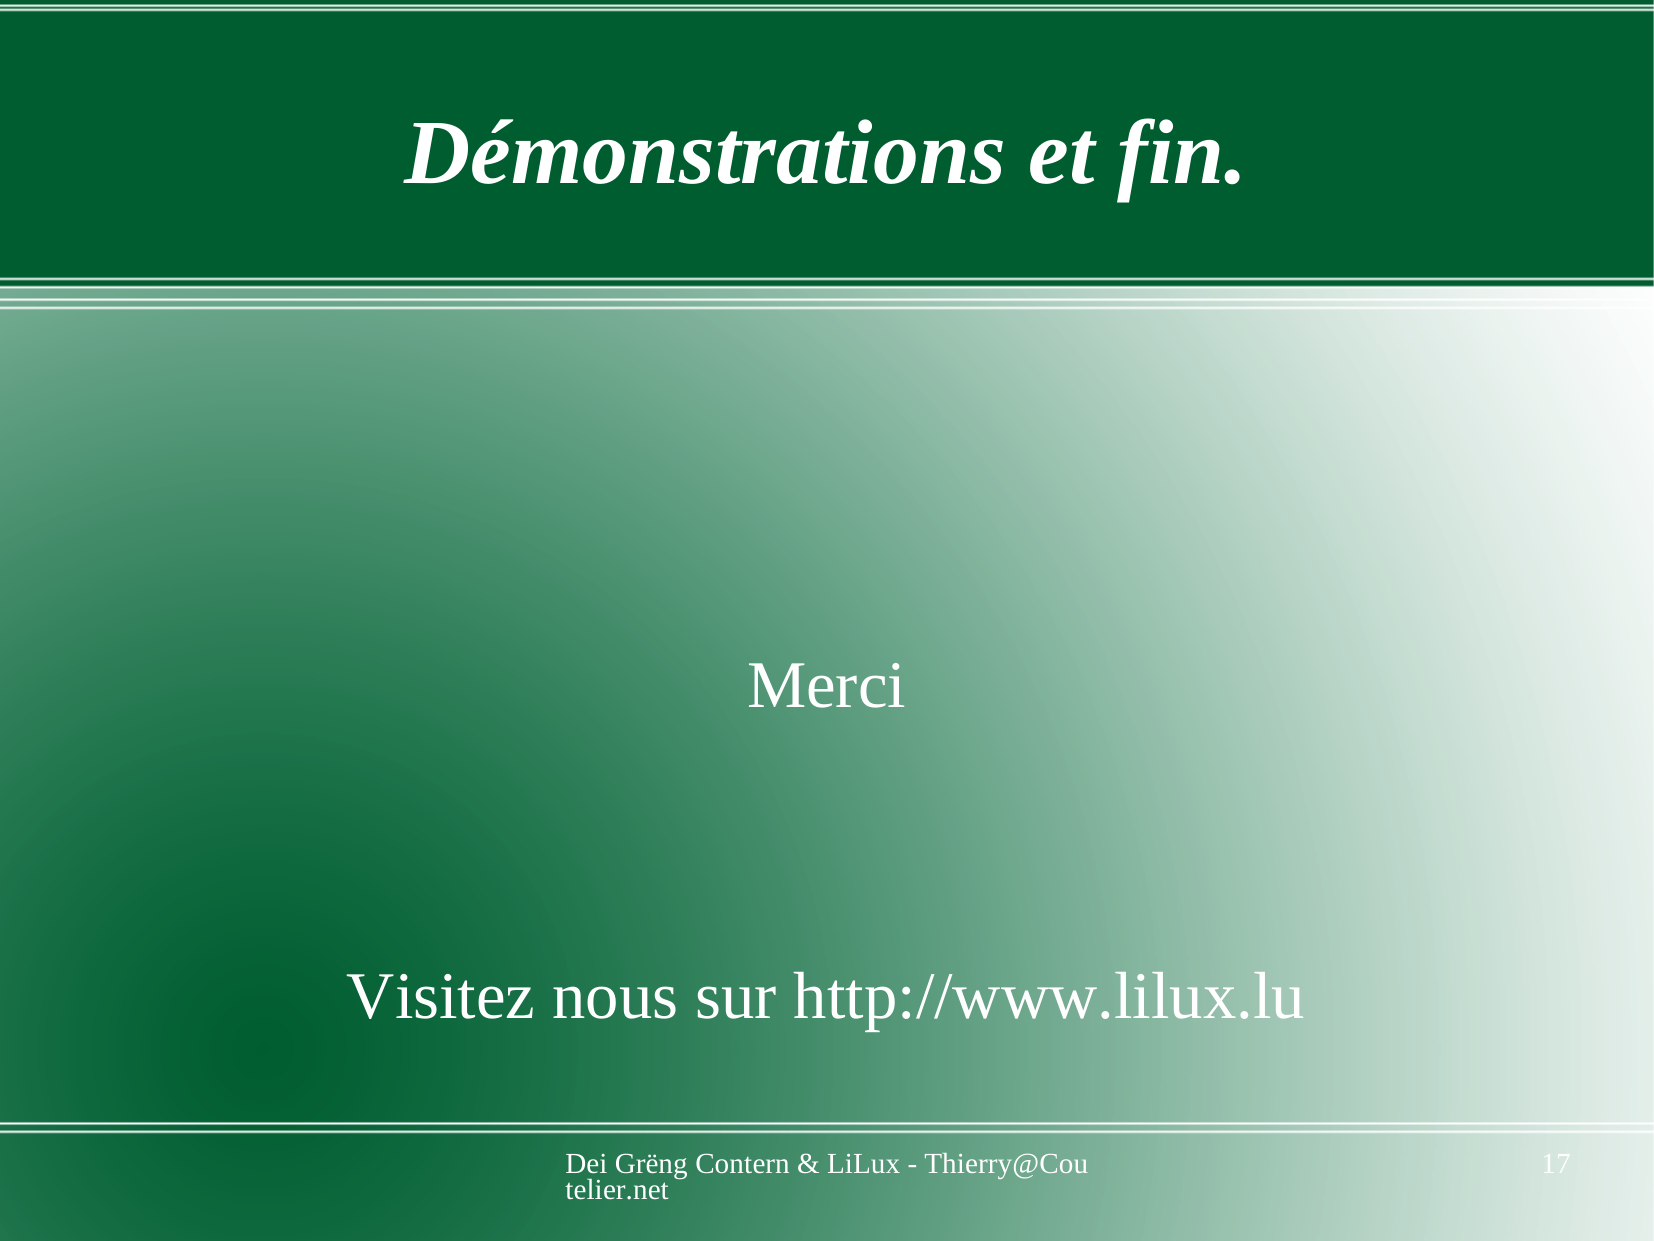

# Démonstrations et fin.
Merci
Visitez nous sur http://www.lilux.lu
Dei Grëng Contern & LiLux - Thierry@Coutelier.net
17